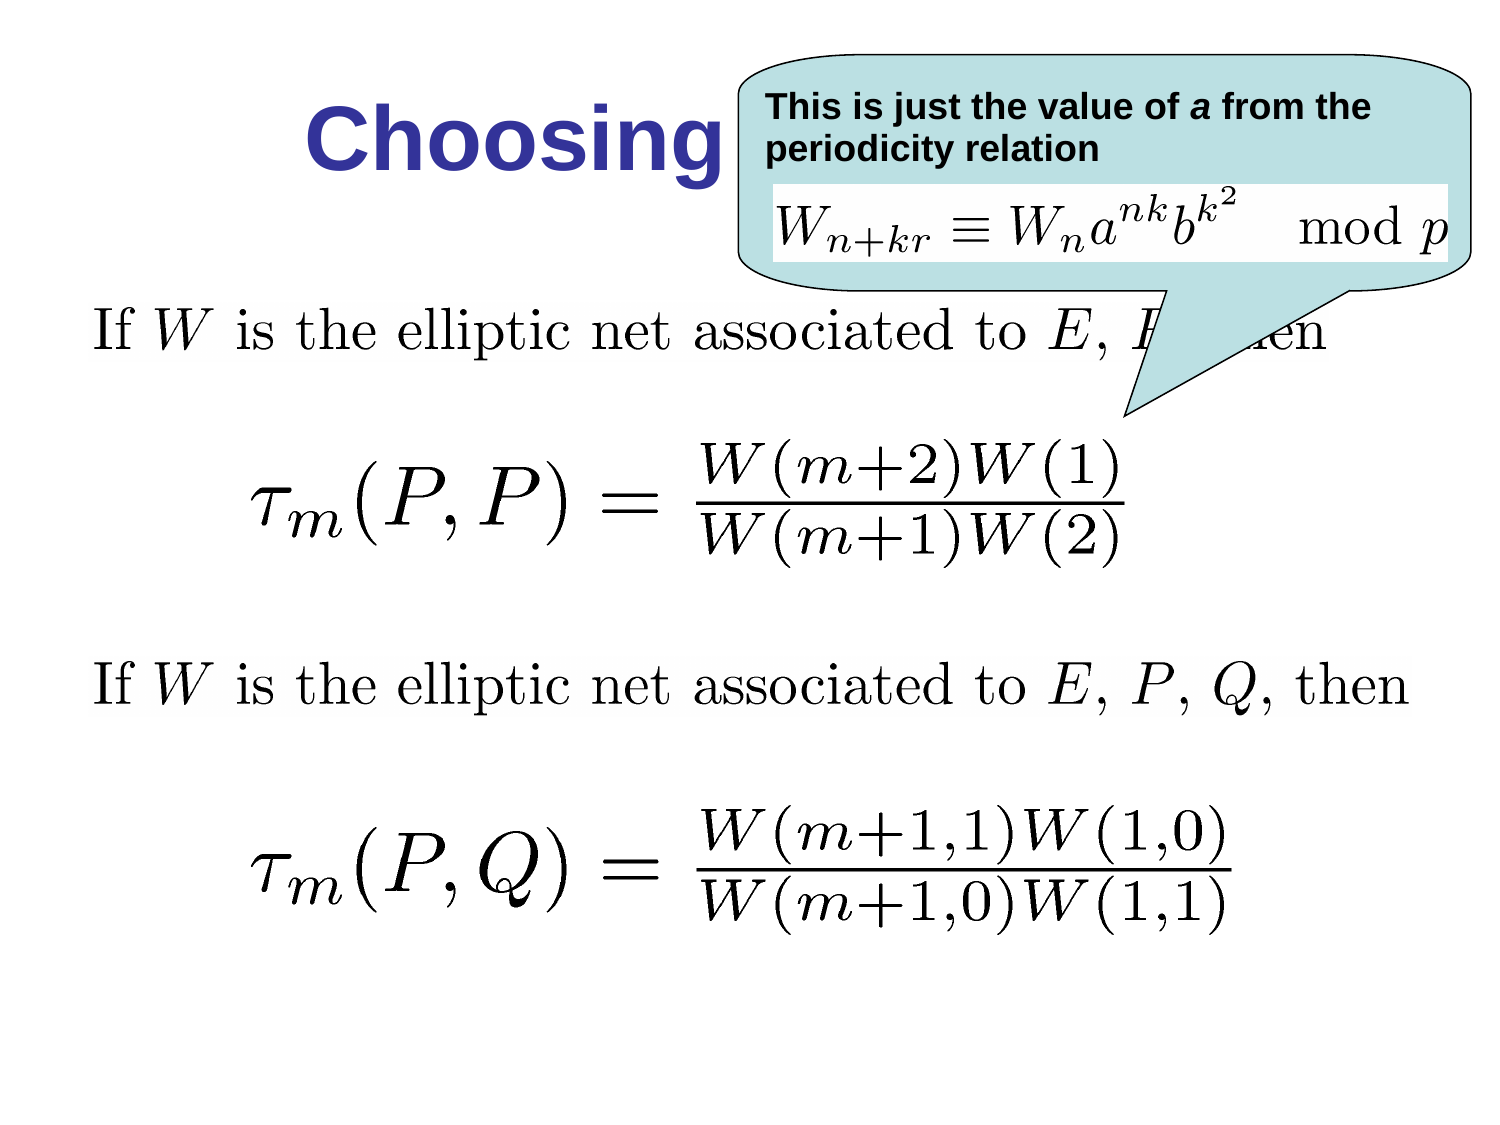

# Choosing a Nice Net
This is just the value of a from the periodicity relation